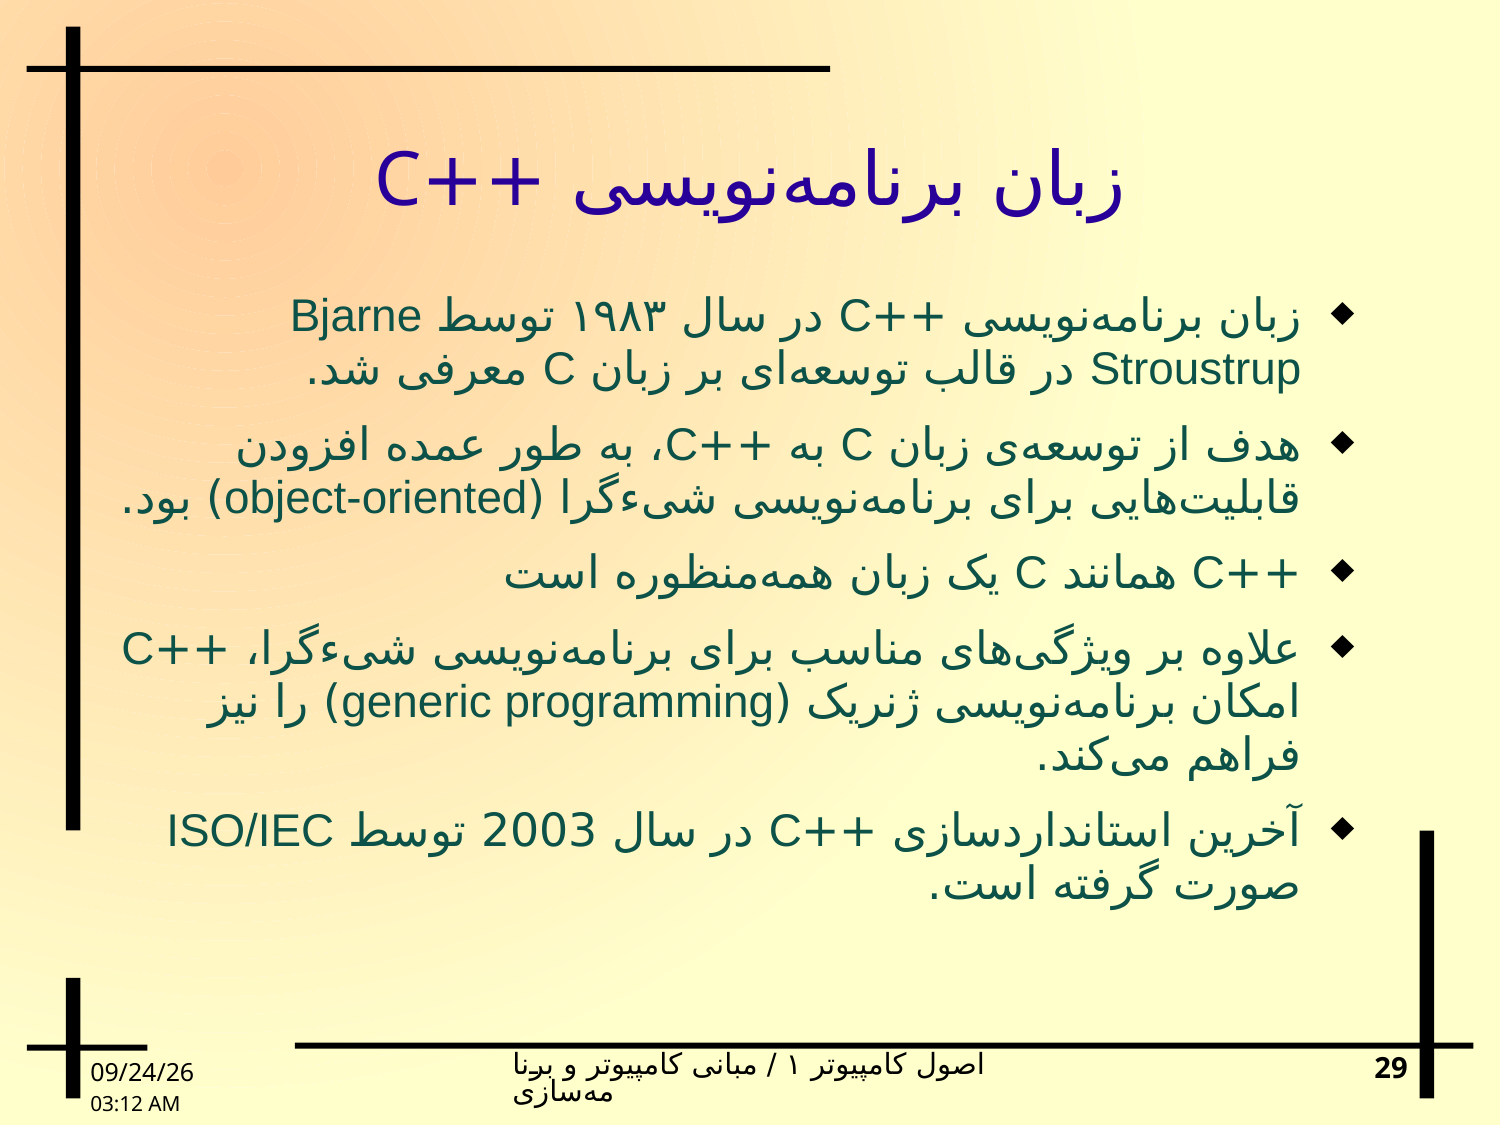

زبان برنامه‌نویسی ++C
# زبان برنامه‌نویسی ++C در سال ۱۹۸۳ توسط Bjarne Stroustrup در قالب توسعه‌ای بر زبان C معرفی شد.
هدف از توسعه‌ی زبان C به ++C، به طور عمده افزودن قابلیت‌هایی برای برنامه‌نویسی شیءگرا (object-oriented) بود.
++C همانند C یک زبان همه‌منظوره است
علاوه بر ویژگی‌های مناسب برای برنامه‌نویسی شی‌ءگرا، ++C امکان برنامه‌نویسی ژنریک (generic programming) را نیز فراهم می‌کند.
آخرین استانداردسازی ++C در سال 2003 توسط ISO/IEC صورت گرفته است.
اصول کامپیوتر ۱ / مبانی کامپیوتر و برنامه‌سازی
29